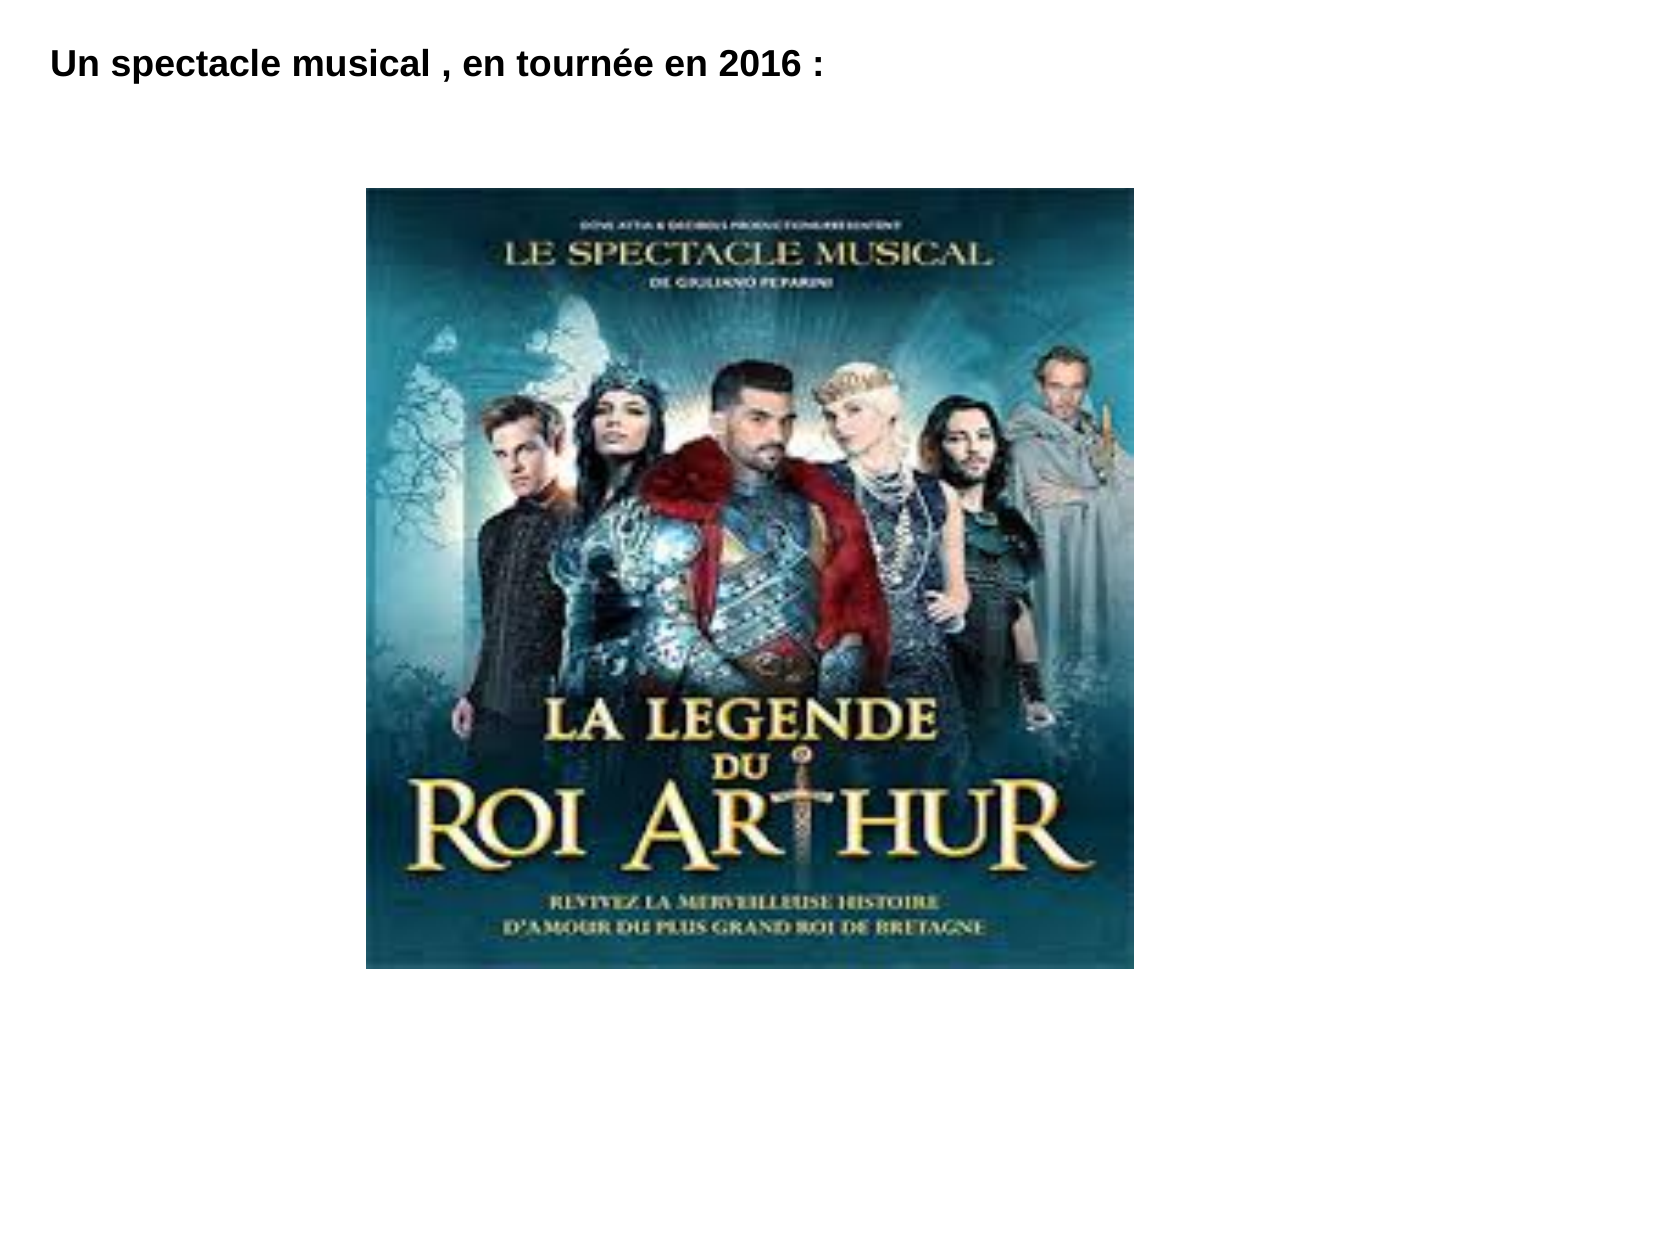

Un spectacle musical , en tournée en 2016 :